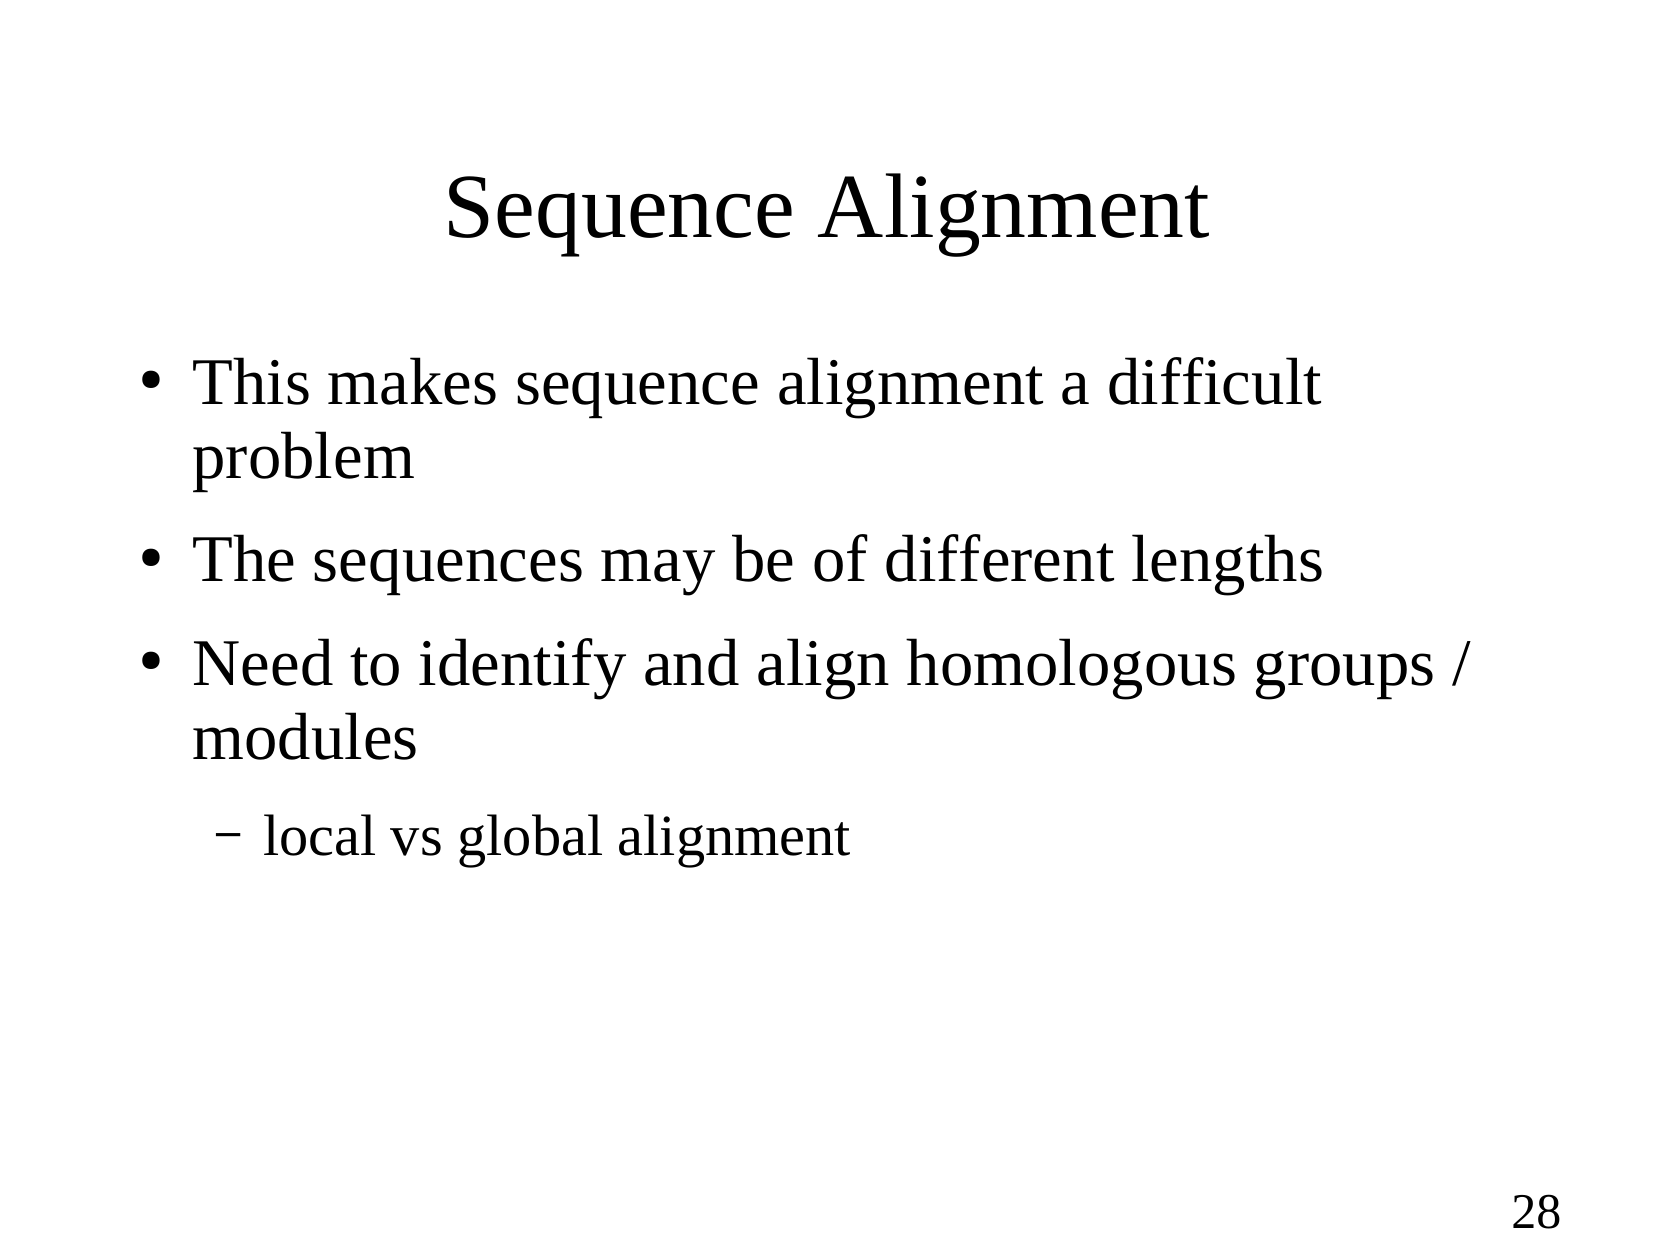

# Sequence Alignment
This makes sequence alignment a difficult problem
The sequences may be of different lengths
Need to identify and align homologous groups / modules
local vs global alignment